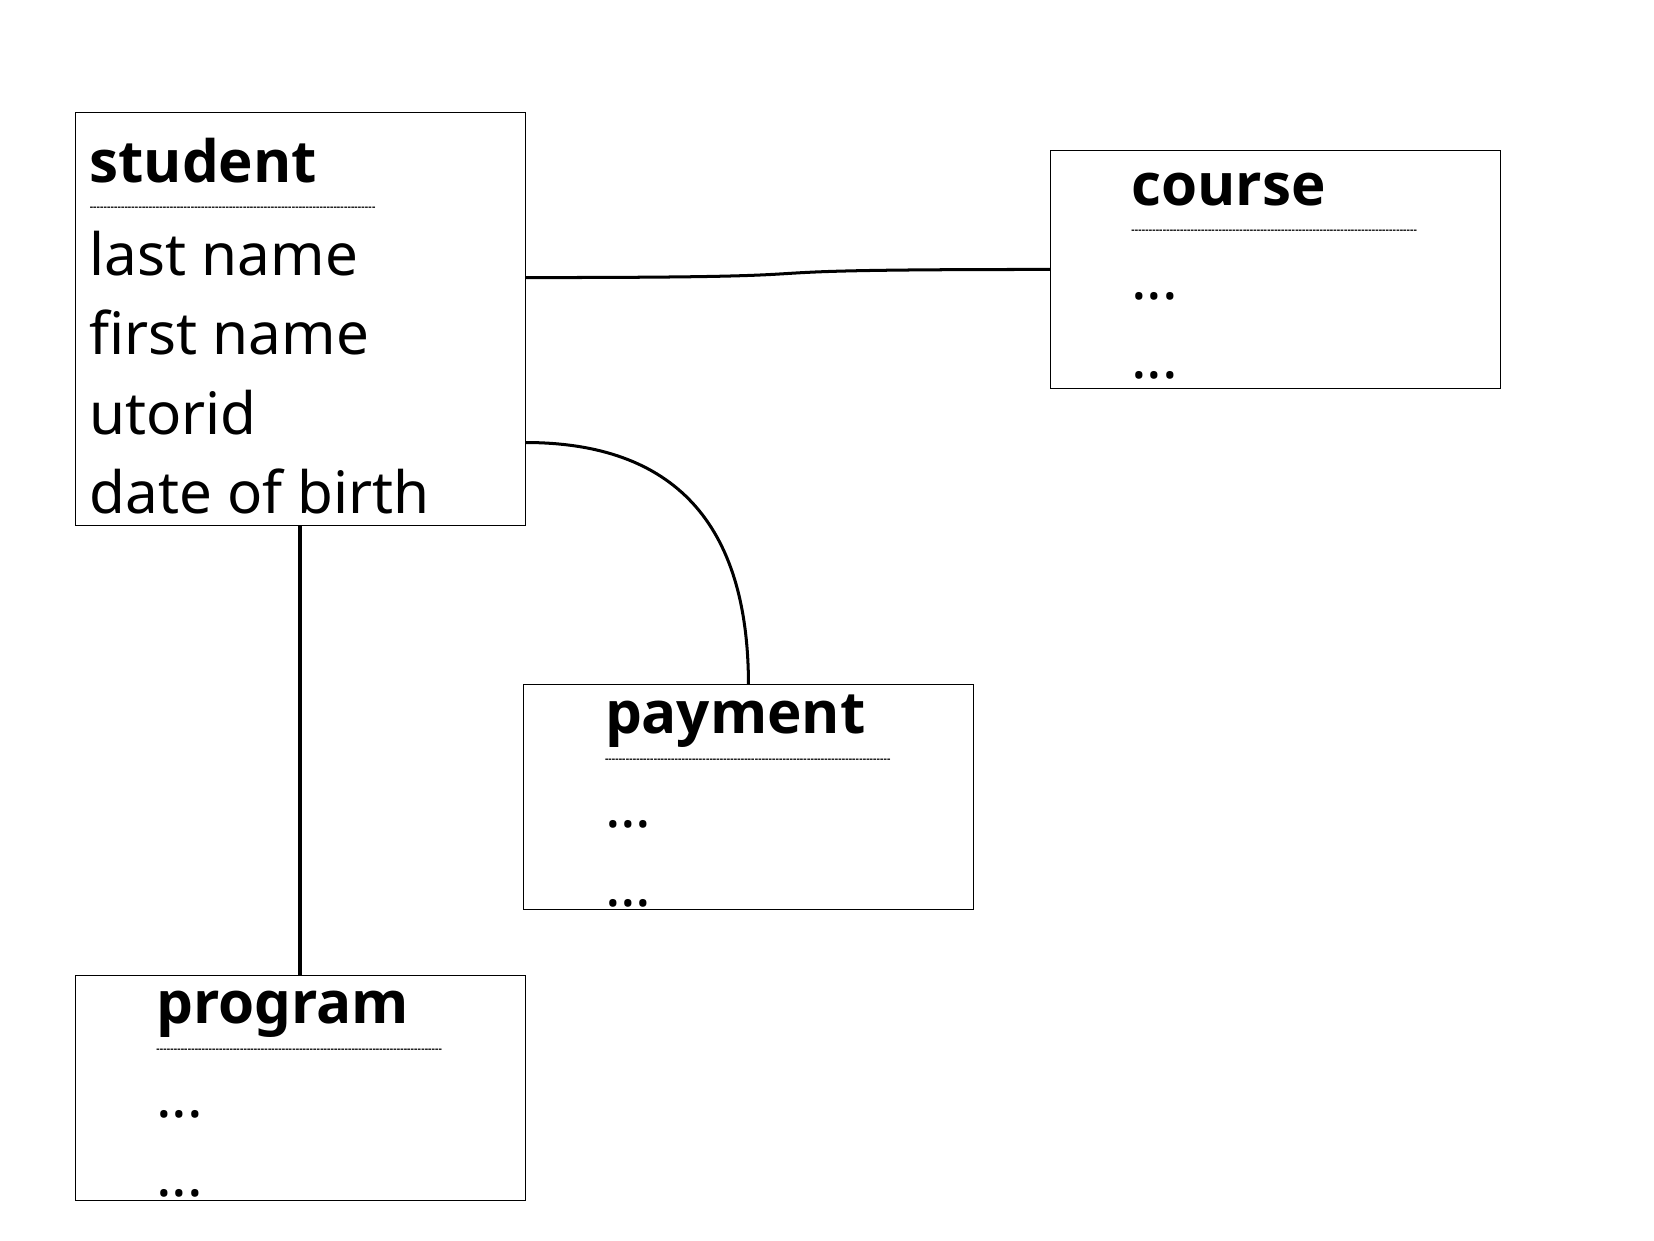

student
----------------------------------------------------------------------------------
last name
first name
utorid
date of birth
course
----------------------------------------------------------------------------------
...
...
payment
----------------------------------------------------------------------------------
...
...
program
----------------------------------------------------------------------------------
...
...